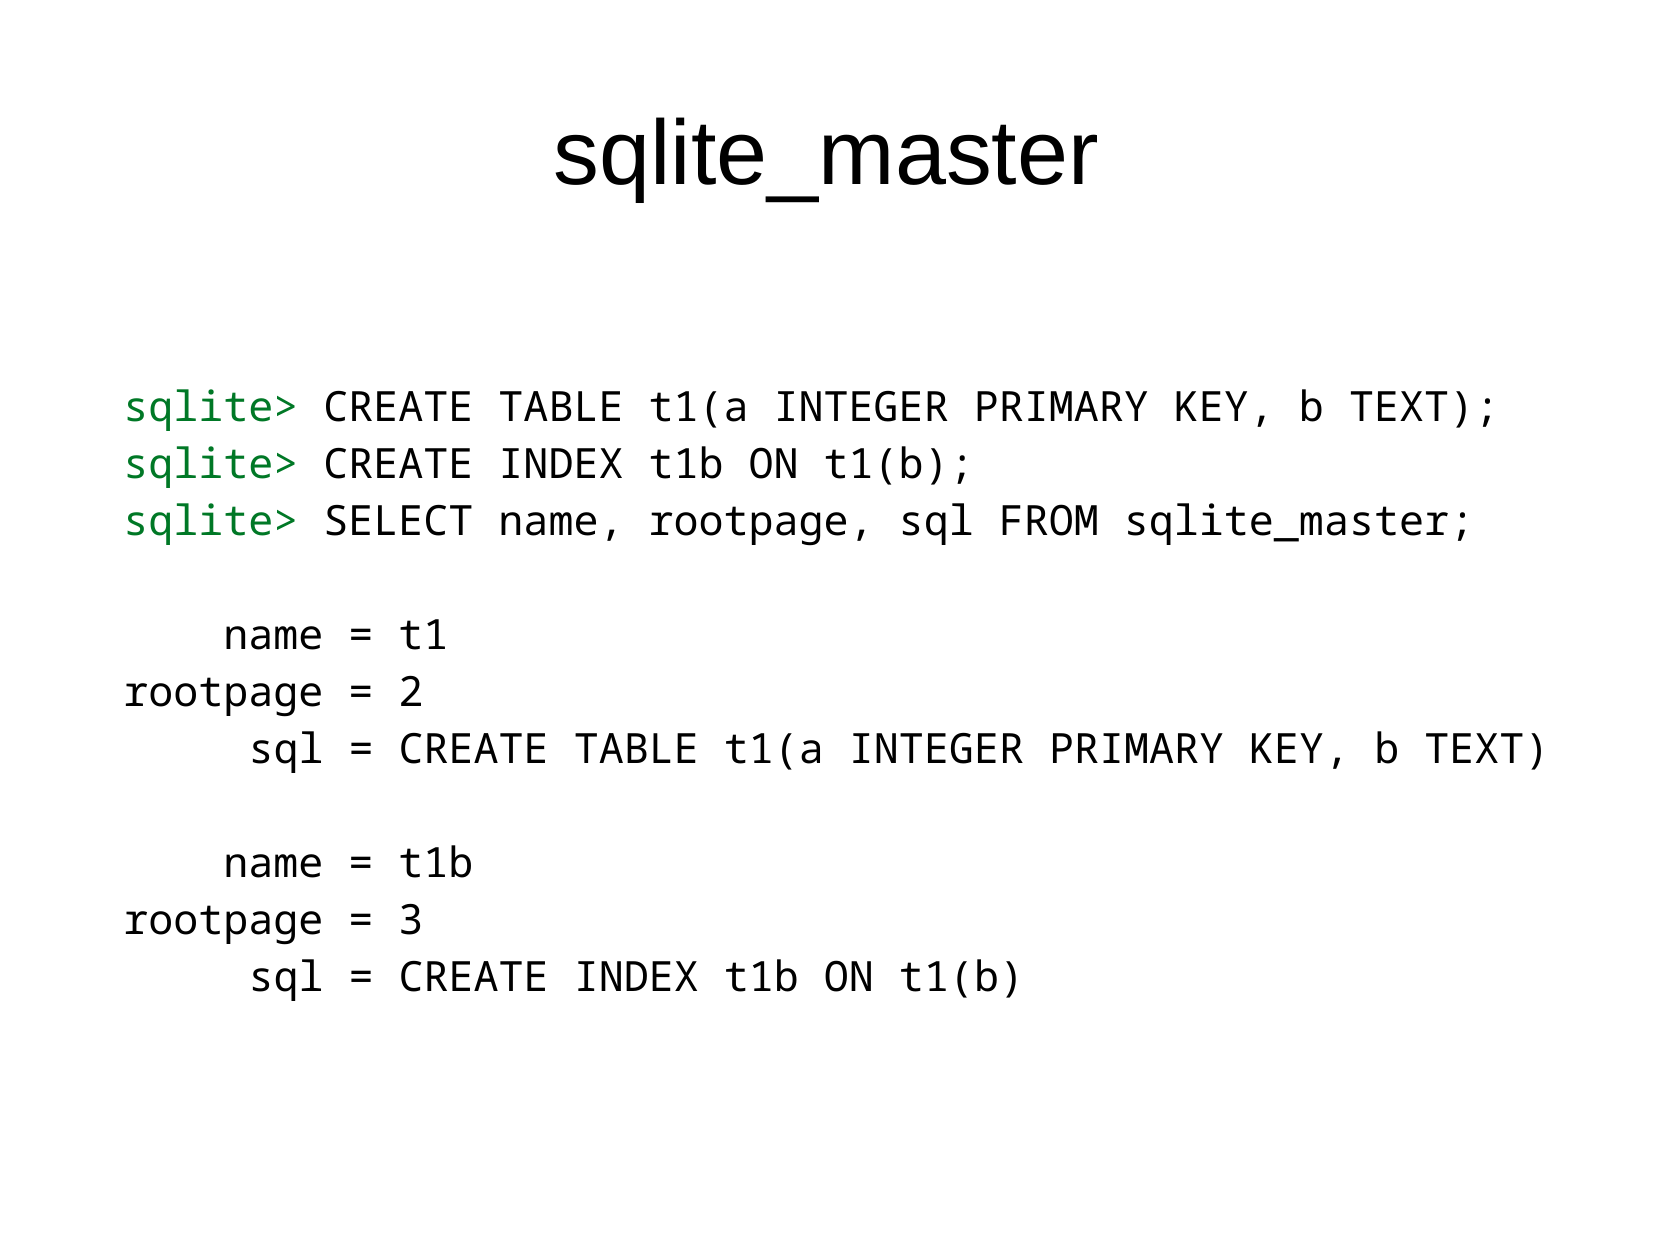

# sqlite_master
sqlite> CREATE TABLE t1(a INTEGER PRIMARY KEY, b TEXT);
sqlite> CREATE INDEX t1b ON t1(b);
sqlite> SELECT name, rootpage, sql FROM sqlite_master;
 name = t1
rootpage = 2
 sql = CREATE TABLE t1(a INTEGER PRIMARY KEY, b TEXT)
 name = t1b
rootpage = 3
 sql = CREATE INDEX t1b ON t1(b)